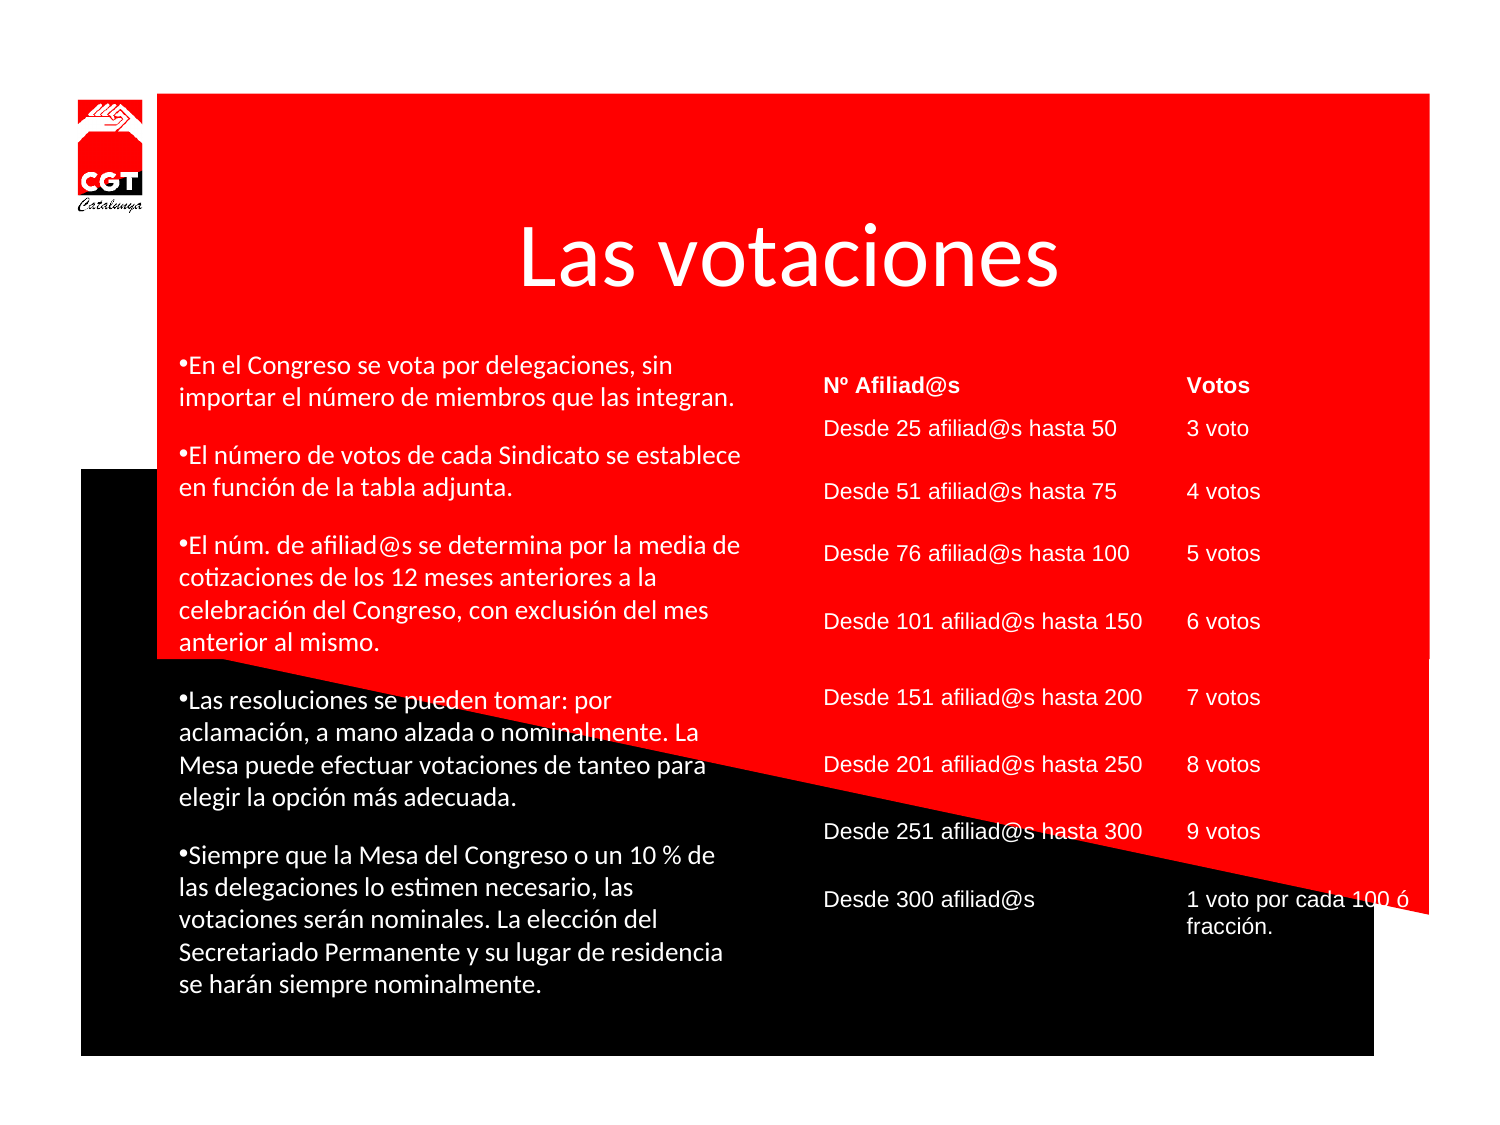

# Las votaciones
En el Congreso se vota por delegaciones, sin importar el número de miembros que las integran.
El número de votos de cada Sindicato se establece en función de la tabla adjunta.
El núm. de afiliad@s se determina por la media de cotizaciones de los 12 meses anteriores a la celebración del Congreso, con exclusión del mes anterior al mismo.
Las resoluciones se pueden tomar: por aclamación, a mano alzada o nominalmente. La Mesa puede efectuar votaciones de tanteo para elegir la opción más adecuada.
Siempre que la Mesa del Congreso o un 10 % de las delegaciones lo estimen necesario, las votaciones serán nominales. La elección del Secretariado Permanente y su lugar de residencia se harán siempre nominalmente.
| Nº Afiliad@s | Votos |
| --- | --- |
| Desde 25 afiliad@s hasta 50 | 3 voto |
| Desde 51 afiliad@s hasta 75 | 4 votos |
| Desde 76 afiliad@s hasta 100 | 5 votos |
| Desde 101 afiliad@s hasta 150 | 6 votos |
| Desde 151 afiliad@s hasta 200 | 7 votos |
| Desde 201 afiliad@s hasta 250 | 8 votos |
| Desde 251 afiliad@s hasta 300 | 9 votos |
| Desde 300 afiliad@s | 1 voto por cada 100 ó fracción. |